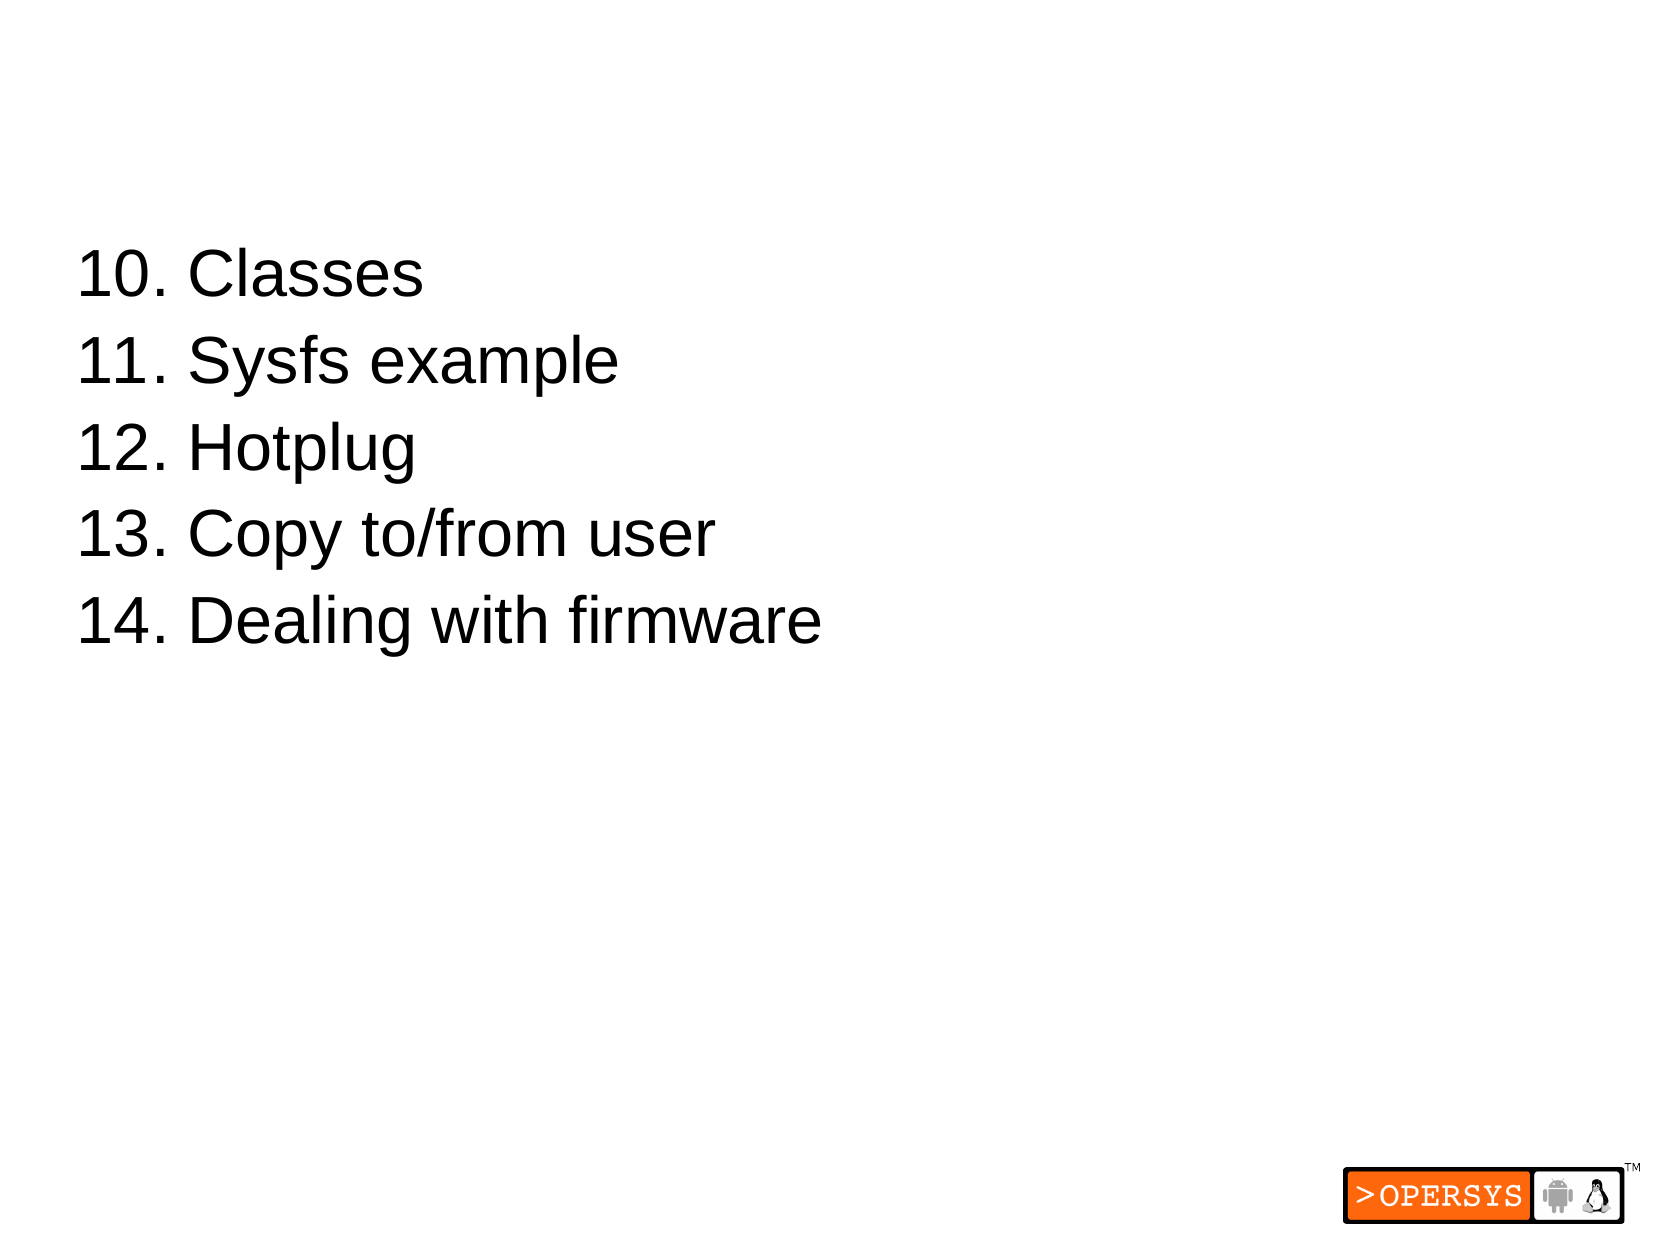

# Classes
 Sysfs example
 Hotplug
 Copy to/from user
 Dealing with firmware